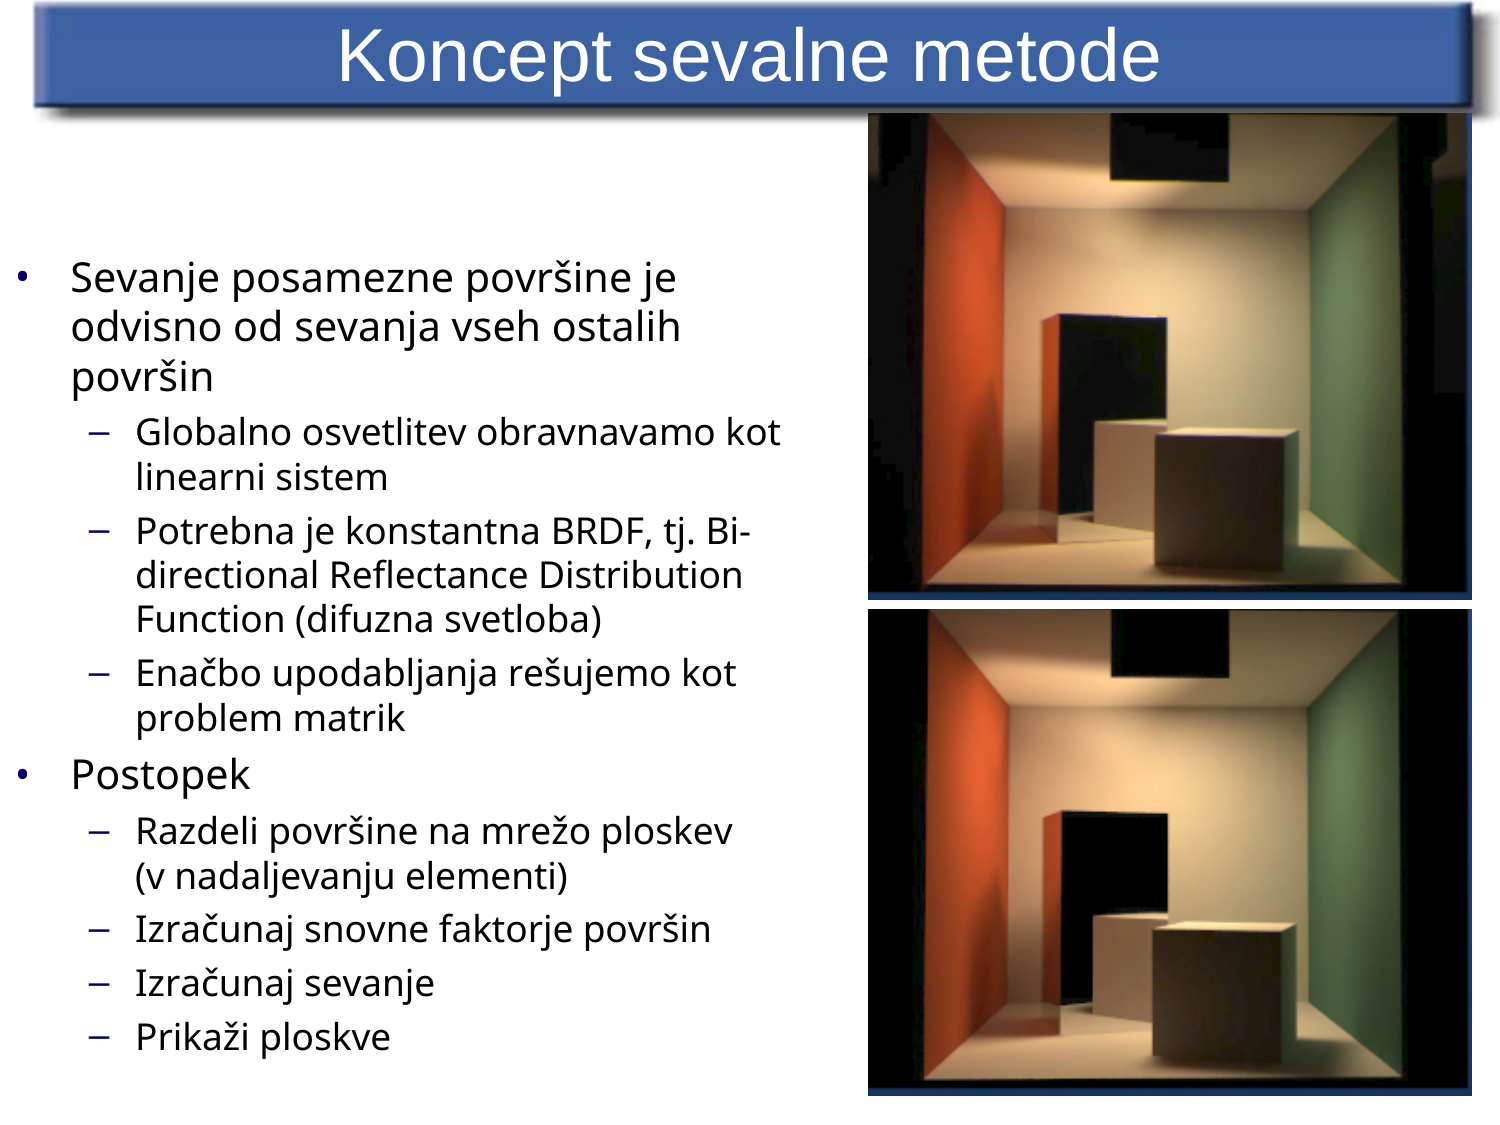

# Koncept sevalne metode
Sevanje posamezne površine je odvisno od sevanja vseh ostalih površin
Globalno osvetlitev obravnavamo kot linearni sistem
Potrebna je konstantna BRDF, tj. Bi-directional Reflectance Distribution Function (difuzna svetloba)
Enačbo upodabljanja rešujemo kot problem matrik
Postopek
Razdeli površine na mrežo ploskev (v nadaljevanju elementi)
Izračunaj snovne faktorje površin
Izračunaj sevanje
Prikaži ploskve